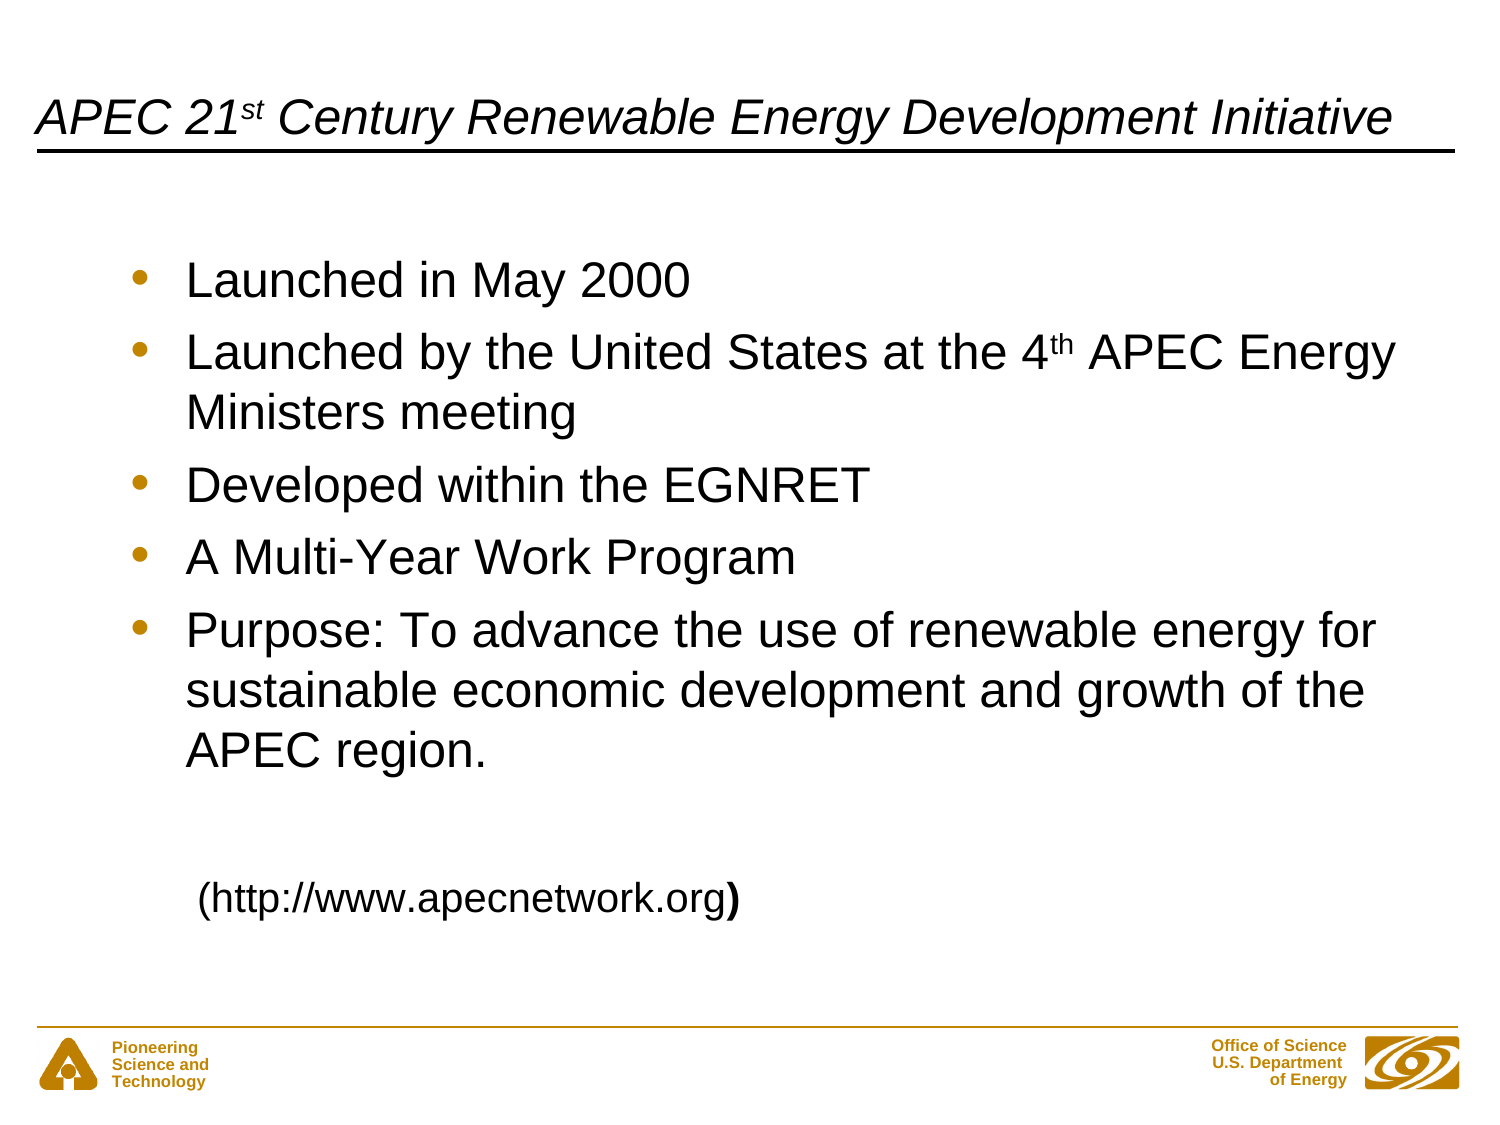

# APEC 21st Century Renewable Energy Development Initiative
Launched in May 2000
Launched by the United States at the 4th APEC Energy Ministers meeting
Developed within the EGNRET
A Multi-Year Work Program
Purpose: To advance the use of renewable energy for sustainable economic development and growth of the APEC region.
 (http://www.apecnetwork.org)